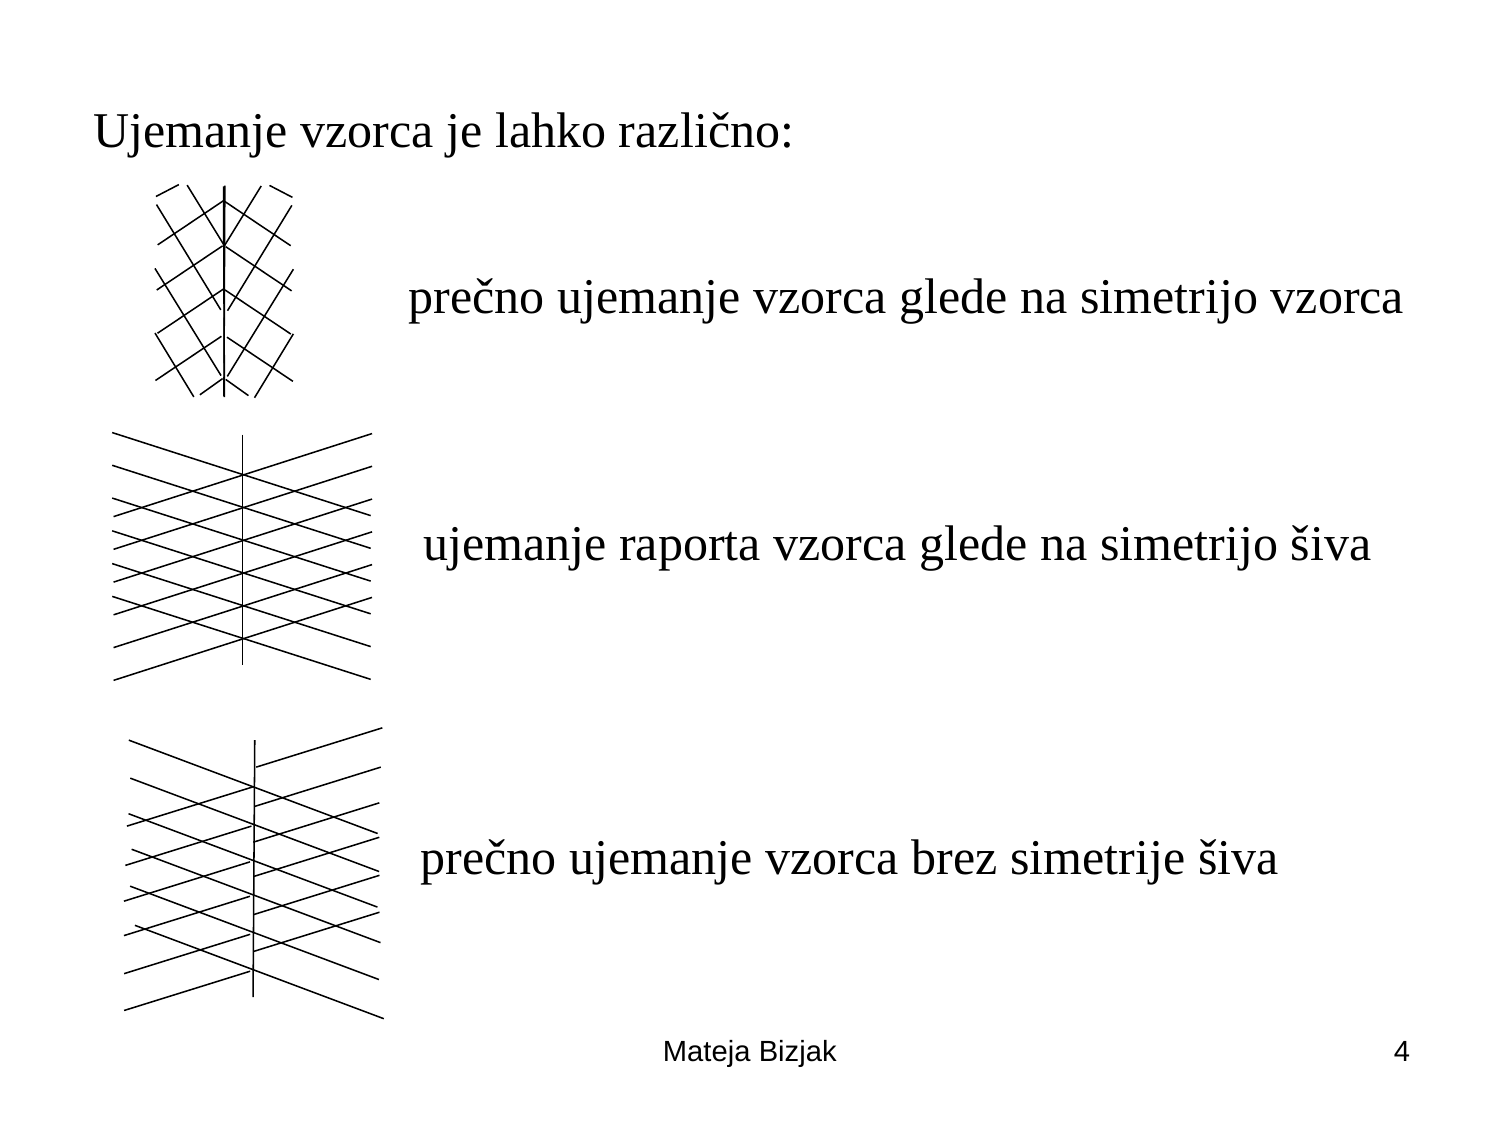

# Ujemanje vzorca je lahko različno:
prečno ujemanje vzorca glede na simetrijo vzorca
 ujemanje raporta vzorca glede na simetrijo šiva
prečno ujemanje vzorca brez simetrije šiva
Mateja Bizjak